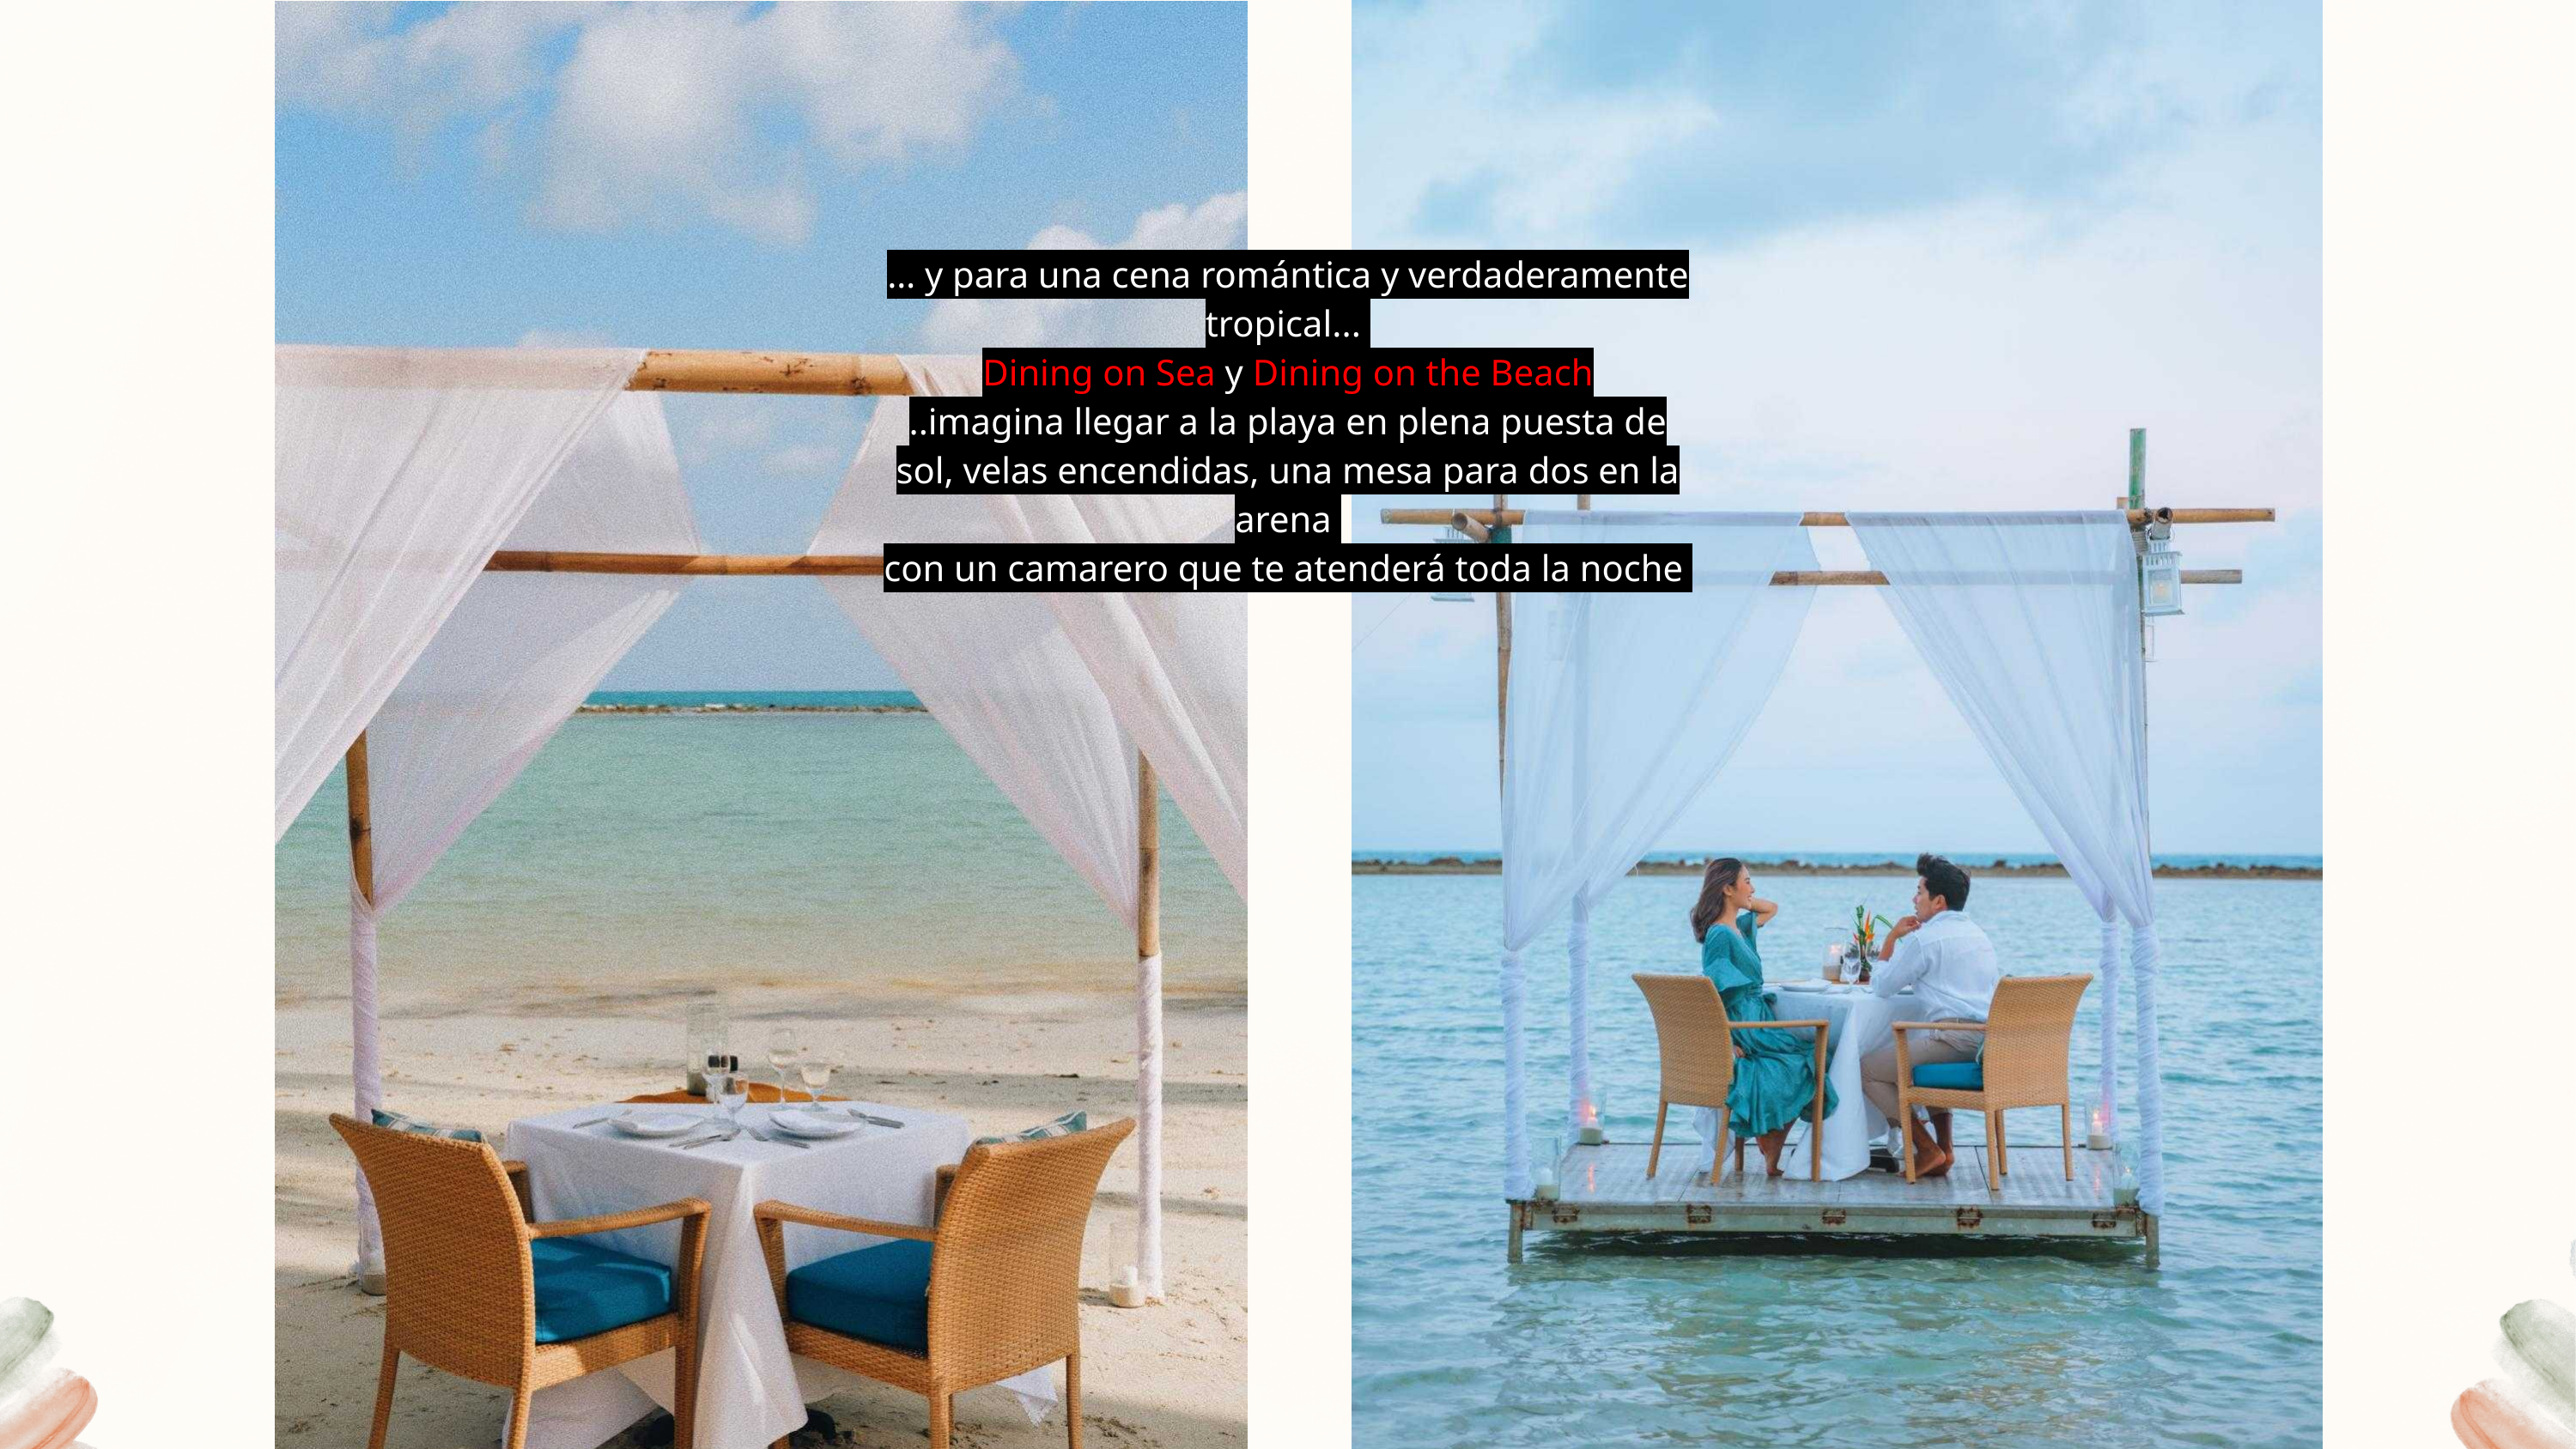

… y para una cena romántica y verdaderamente tropical...
Dining on Sea y Dining on the Beach
..imagina llegar a la playa en plena puesta de sol, velas encendidas, una mesa para dos en la arena
con un camarero que te atenderá toda la noche